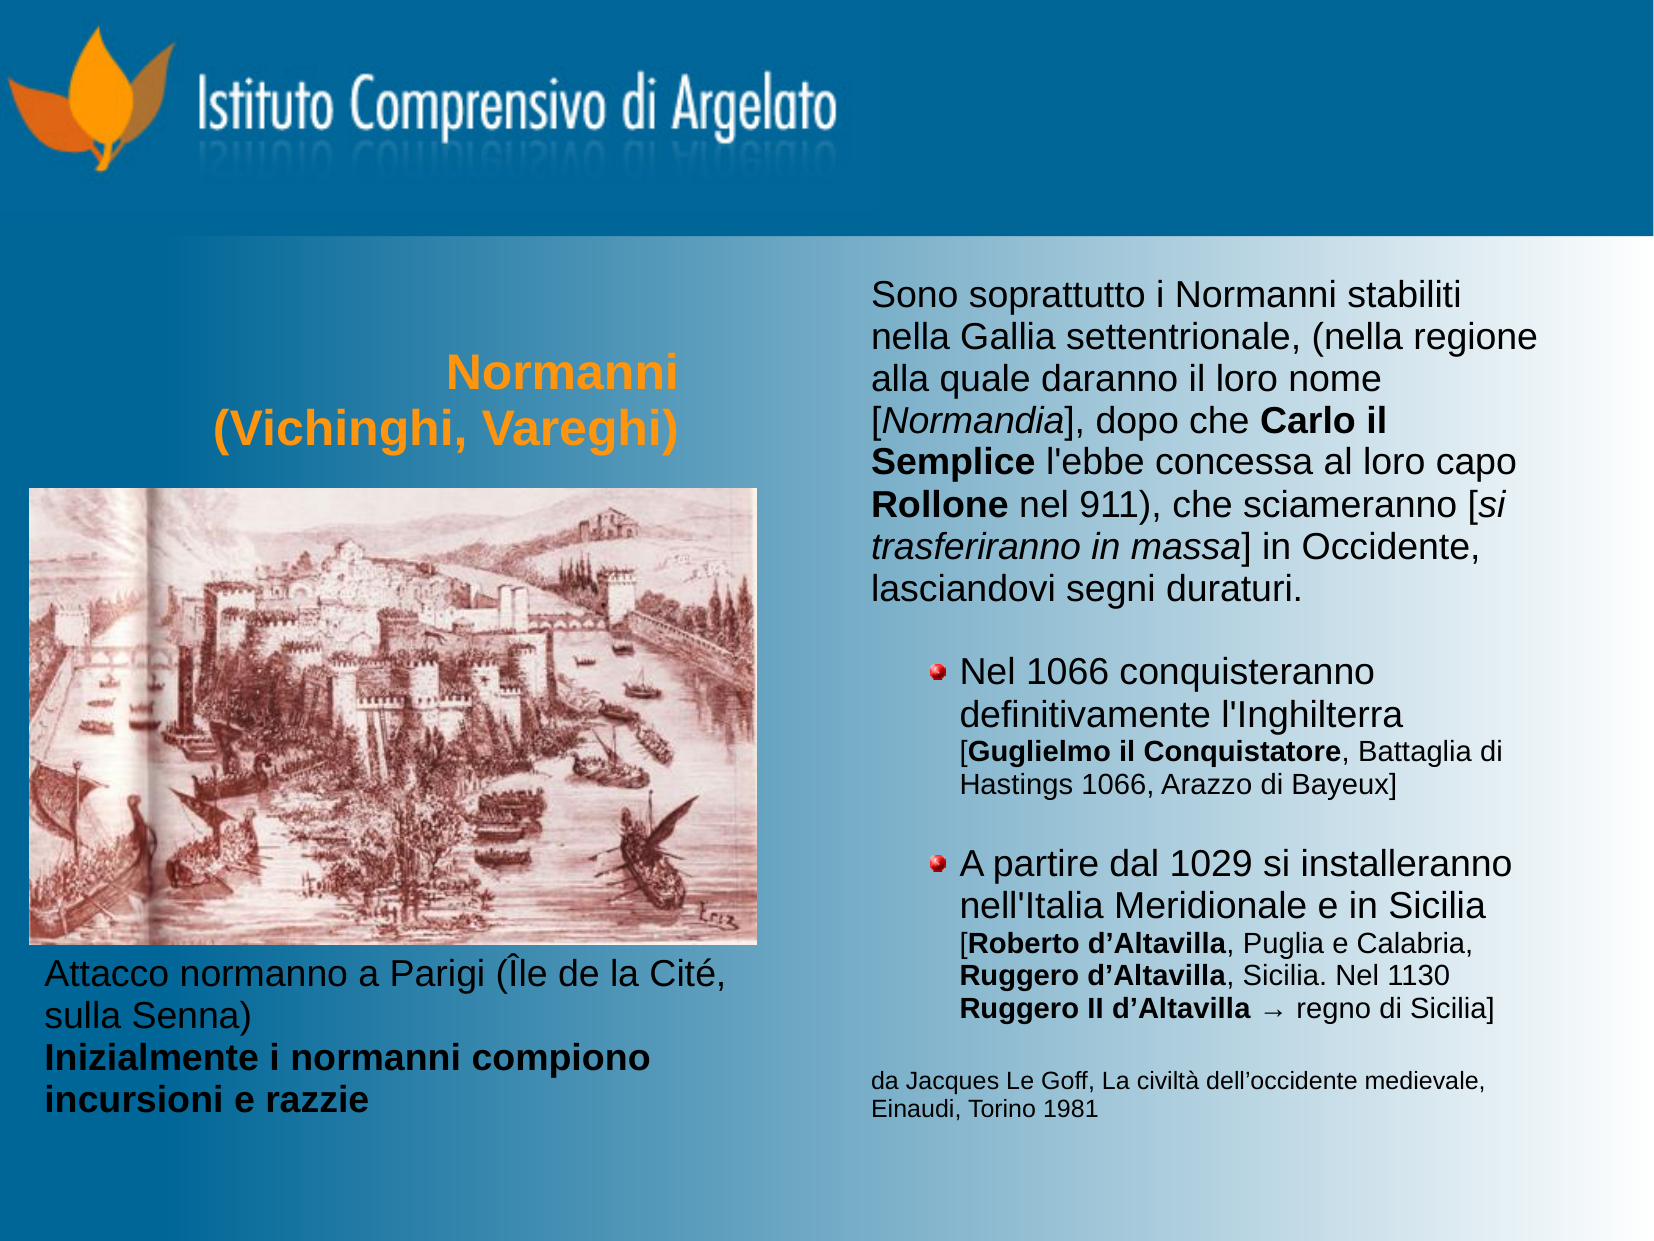

Sono soprattutto i Normanni stabiliti nella Gallia settentrionale, (nella regione alla quale daranno il loro nome [Normandia], dopo che Carlo il Semplice l'ebbe concessa al loro capo Rollone nel 911), che sciameranno [si trasferiranno in massa] in Occidente, lasciandovi segni duraturi.
Nel 1066 conquisteranno definitivamente l'Inghilterra
[Guglielmo il Conquistatore, Battaglia di Hastings 1066, Arazzo di Bayeux]
A partire dal 1029 si installeranno nell'Italia Meridionale e in Sicilia
[Roberto d’Altavilla, Puglia e Calabria, Ruggero d’Altavilla, Sicilia. Nel 1130 Ruggero II d’Altavilla → regno di Sicilia]
da Jacques Le Goff, La civiltà dell’occidente medievale, Einaudi, Torino 1981
# Normanni (Vichinghi, Vareghi)
Attacco normanno a Parigi (Île de la Cité, sulla Senna)
Inizialmente i normanni compiono incursioni e razzie